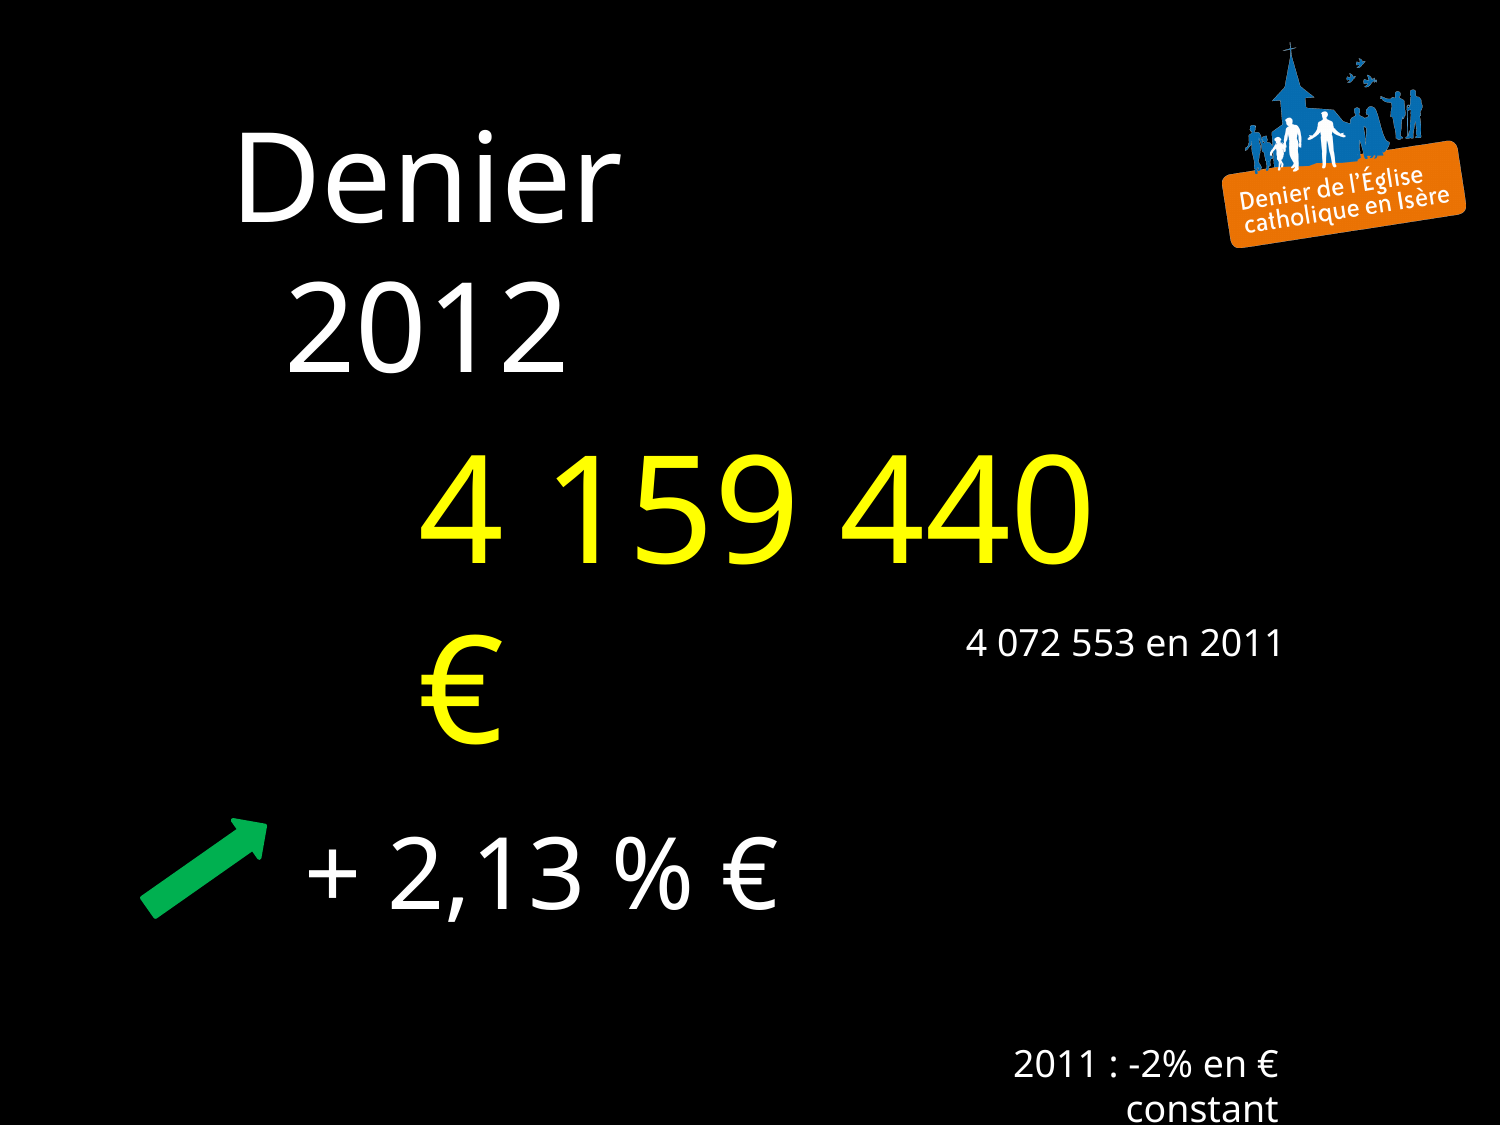

Denier 2012
# 4 159 440 €
4 072 553 en 2011
+ 2,13 % €
2011 : -2% en € constant